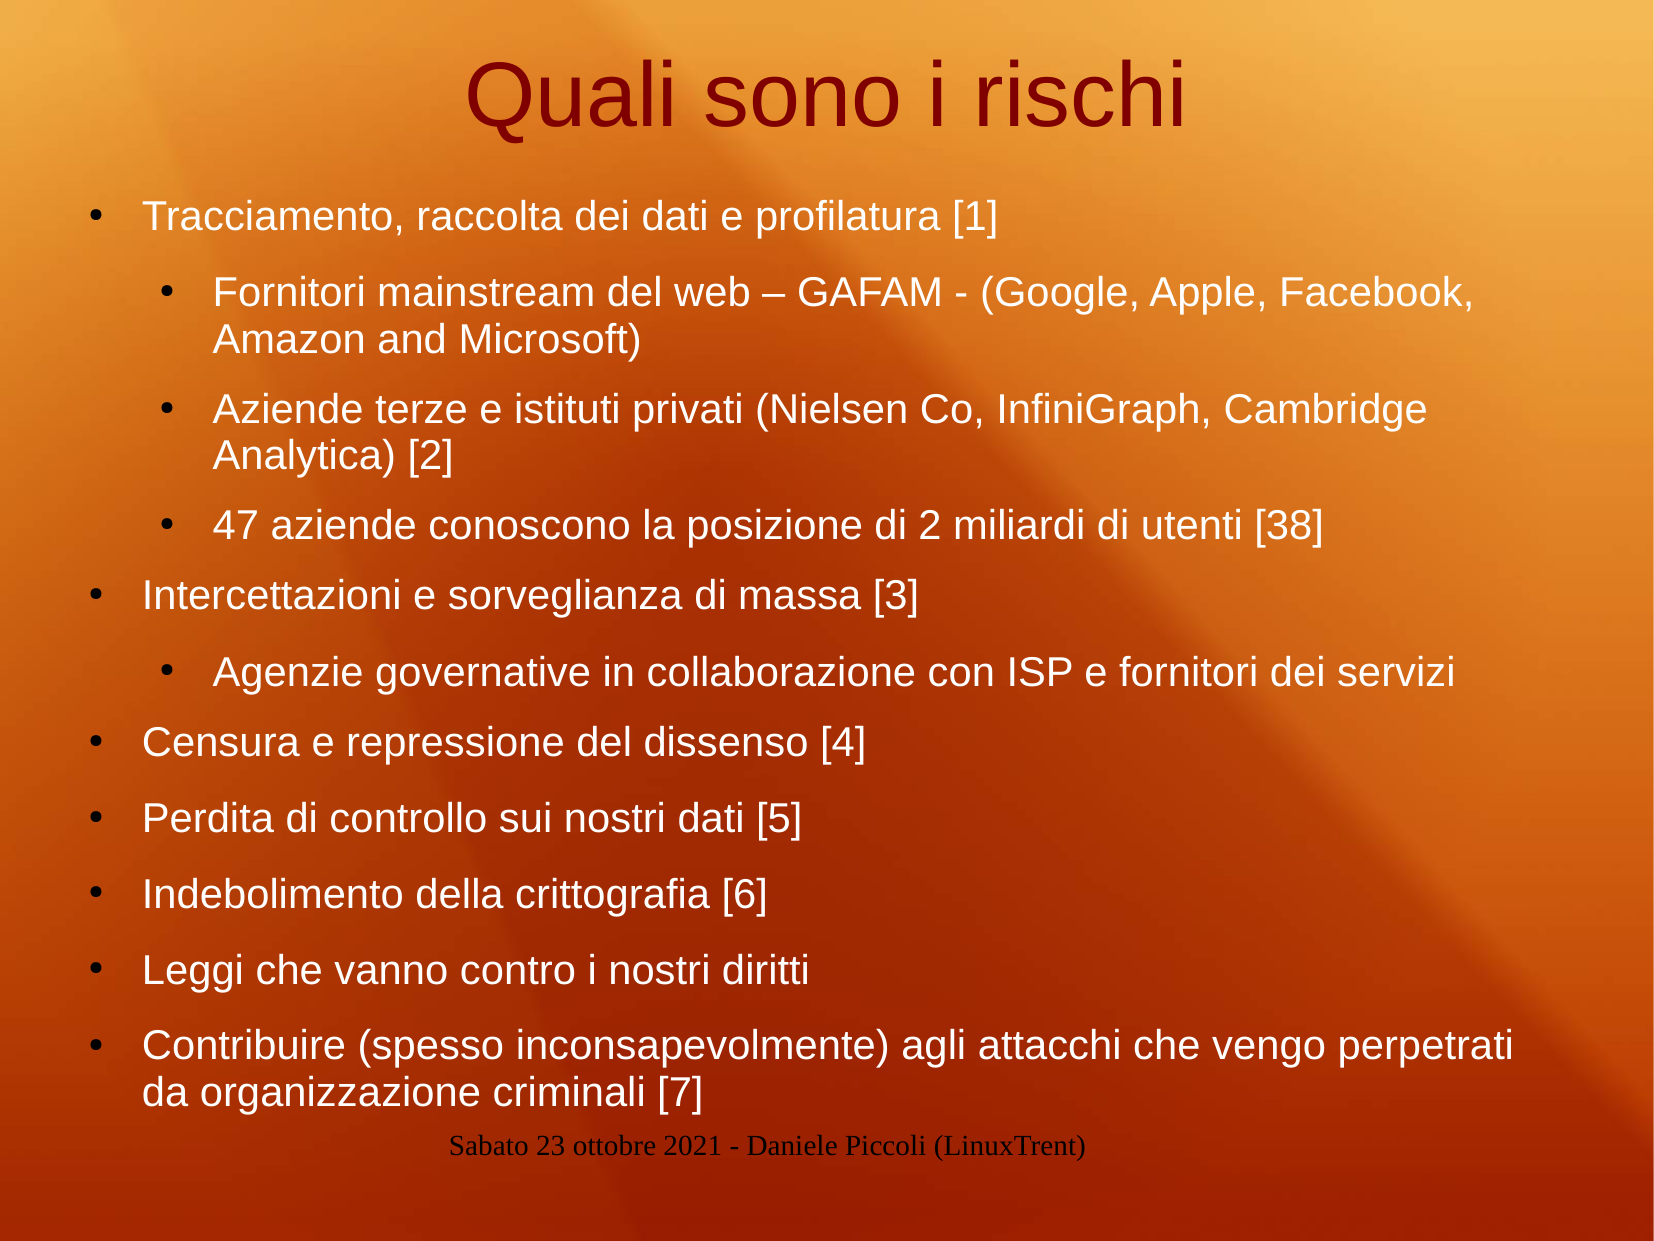

# Quali sono i rischi
Tracciamento, raccolta dei dati e profilatura [1]
Fornitori mainstream del web – GAFAM - (Google, Apple, Facebook, Amazon and Microsoft)
Aziende terze e istituti privati (Nielsen Co, InfiniGraph, Cambridge Analytica) [2]
47 aziende conoscono la posizione di 2 miliardi di utenti [38]
Intercettazioni e sorveglianza di massa [3]
Agenzie governative in collaborazione con ISP e fornitori dei servizi
Censura e repressione del dissenso [4]
Perdita di controllo sui nostri dati [5]
Indebolimento della crittografia [6]
Leggi che vanno contro i nostri diritti
Contribuire (spesso inconsapevolmente) agli attacchi che vengo perpetrati da organizzazione criminali [7]
Sabato 23 ottobre 2021 - Daniele Piccoli (LinuxTrent)